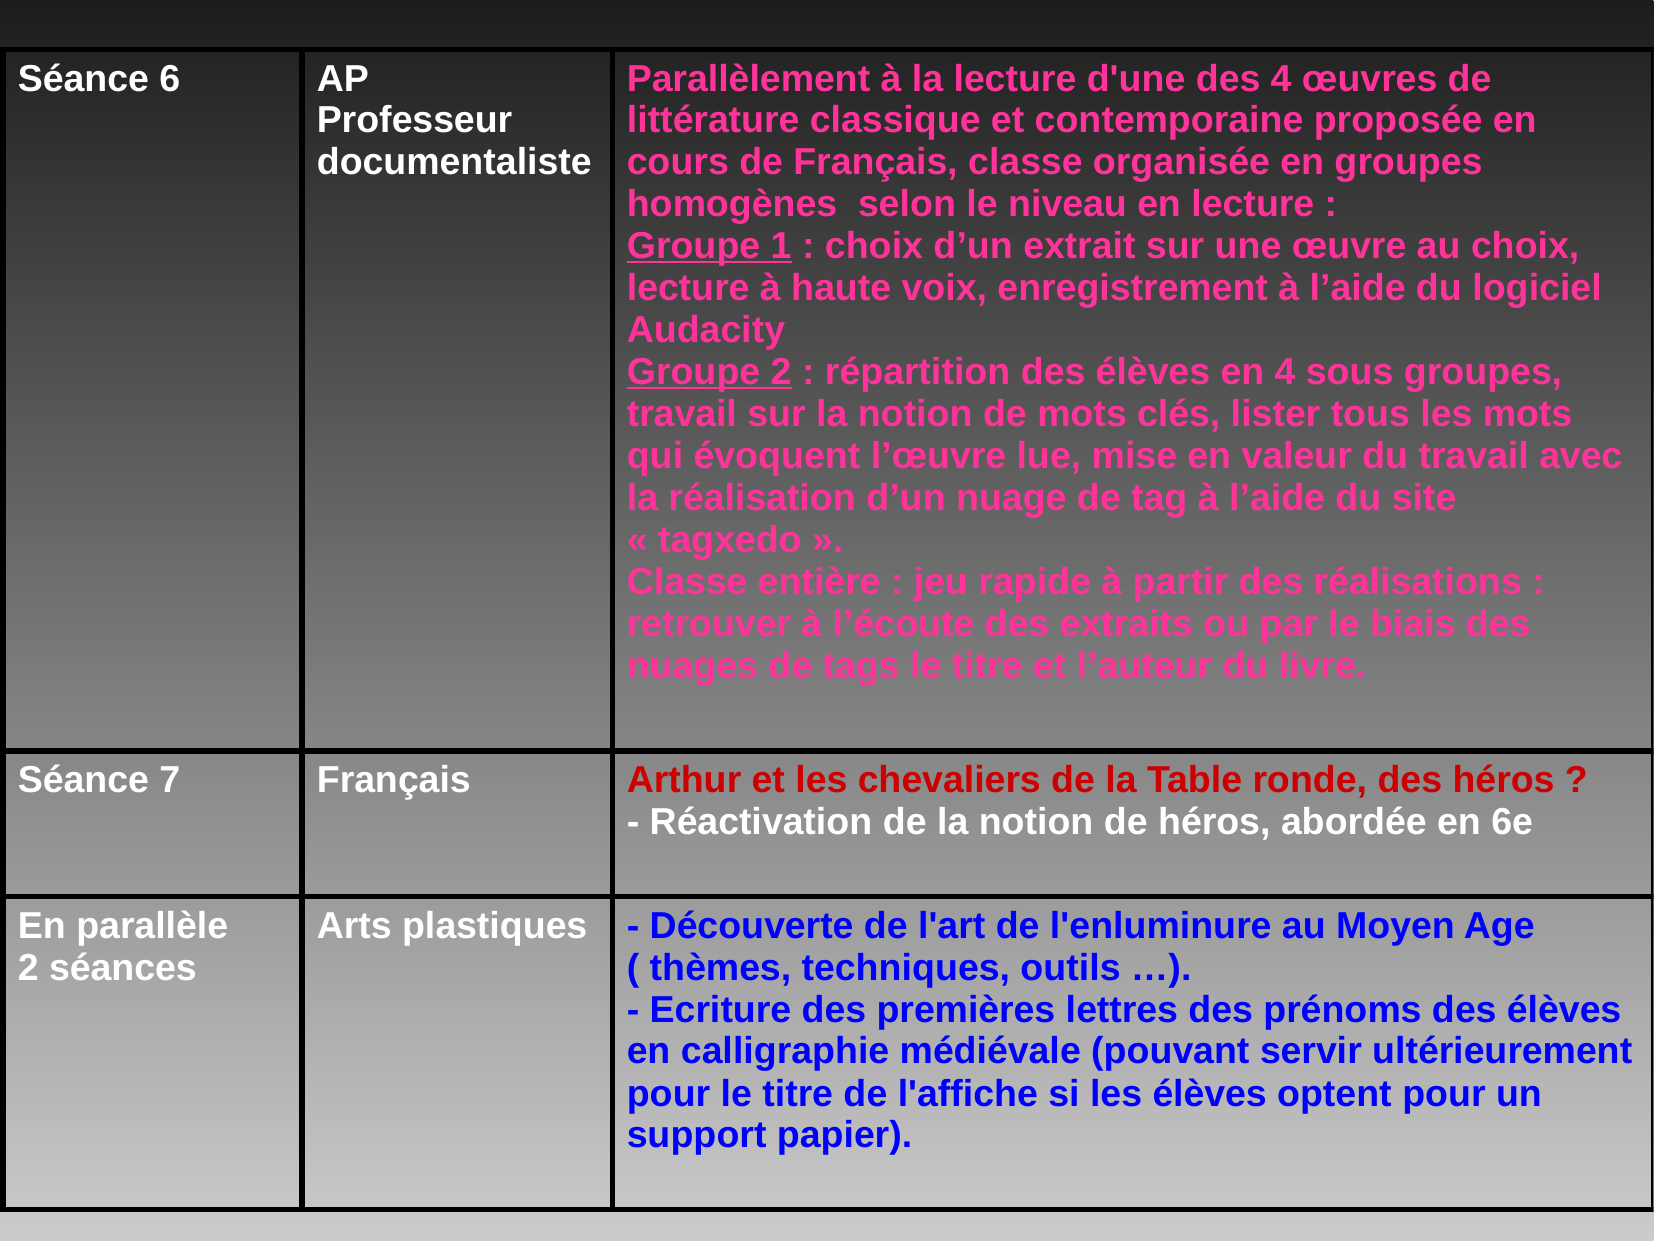

| Séance 6 | AP Professeur documentaliste | Parallèlement à la lecture d'une des 4 œuvres de littérature classique et contemporaine proposée en cours de Français, classe organisée en groupes homogènes selon le niveau en lecture : Groupe 1 : choix d’un extrait sur une œuvre au choix, lecture à haute voix, enregistrement à l’aide du logiciel Audacity Groupe 2 : répartition des élèves en 4 sous groupes, travail sur la notion de mots clés, lister tous les mots qui évoquent l’œuvre lue, mise en valeur du travail avec la réalisation d’un nuage de tag à l’aide du site « tagxedo ». Classe entière : jeu rapide à partir des réalisations : retrouver à l’écoute des extraits ou par le biais des nuages de tags le titre et l’auteur du livre. |
| --- | --- | --- |
| Séance 7 | Français | Arthur et les chevaliers de la Table ronde, des héros ? - Réactivation de la notion de héros, abordée en 6e |
| En parallèle 2 séances | Arts plastiques | - Découverte de l'art de l'enluminure au Moyen Age ( thèmes, techniques, outils …). - Ecriture des premières lettres des prénoms des élèves en calligraphie médiévale (pouvant servir ultérieurement pour le titre de l'affiche si les élèves optent pour un support papier). |